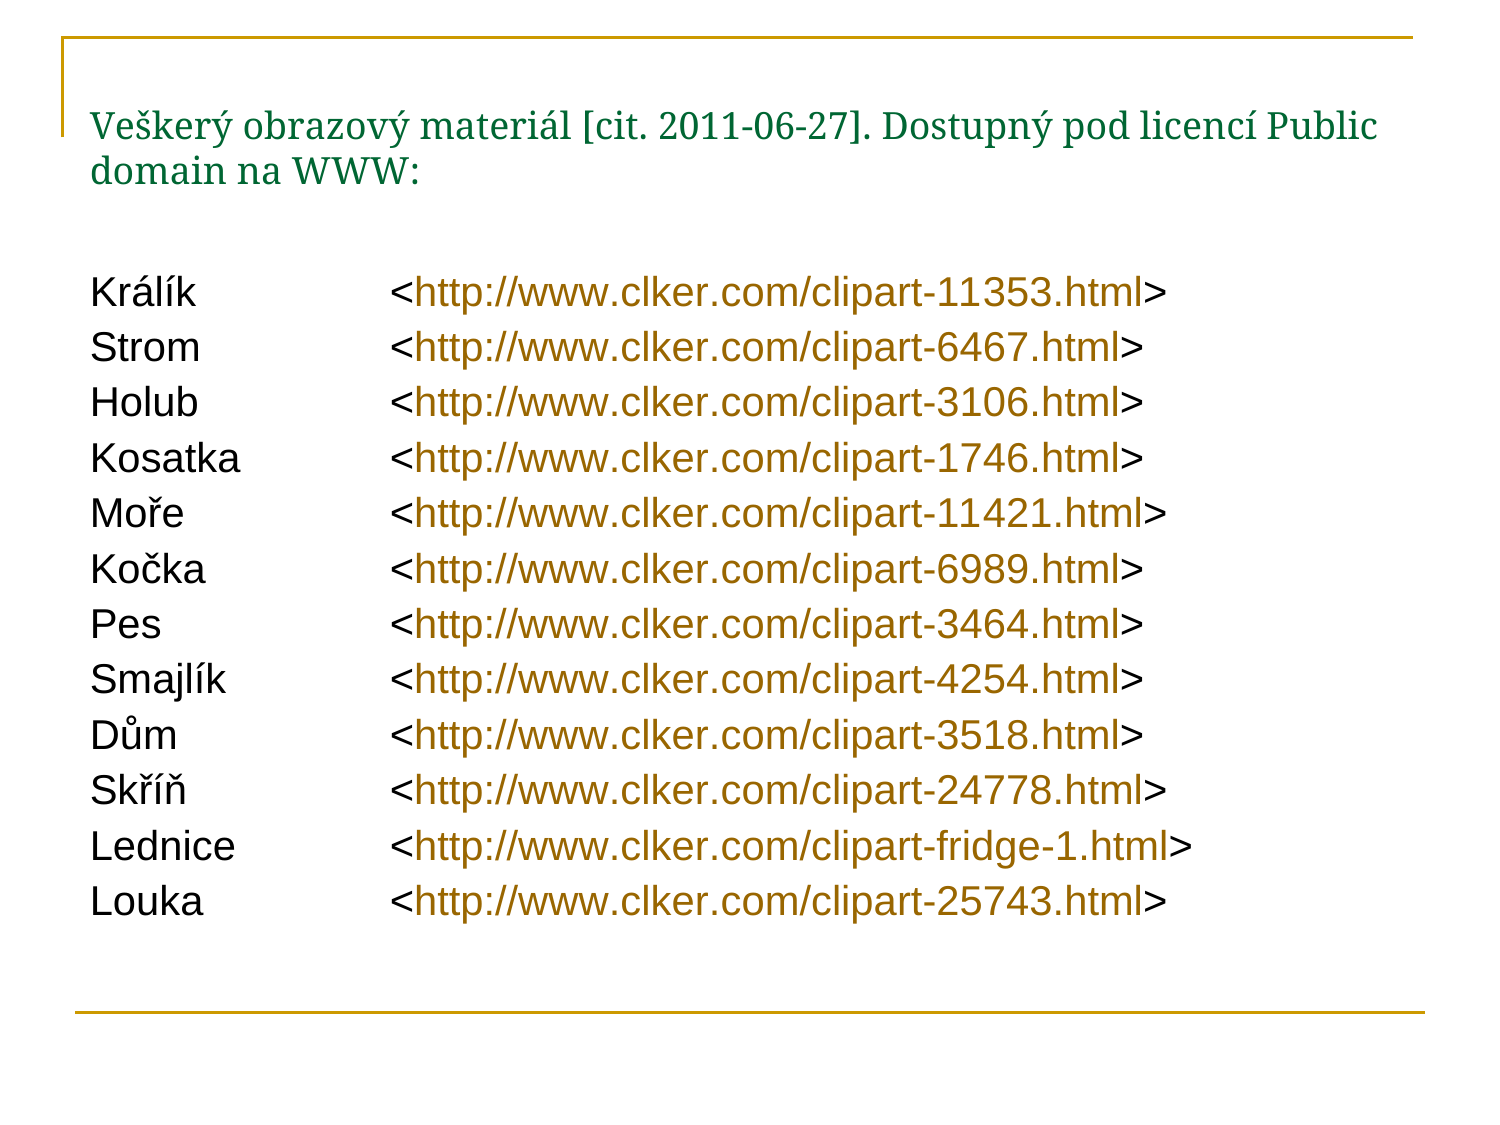

Veškerý obrazový materiál [cit. 2011-06-27]. Dostupný pod licencí Public domain na WWW:
# Králík		<http://www.clker.com/clipart-11353.html>
Strom		<http://www.clker.com/clipart-6467.html>
Holub		<http://www.clker.com/clipart-3106.html>
Kosatka	<http://www.clker.com/clipart-1746.html>
Moře		<http://www.clker.com/clipart-11421.html>
Kočka		<http://www.clker.com/clipart-6989.html>
Pes		<http://www.clker.com/clipart-3464.html>
Smajlík		<http://www.clker.com/clipart-4254.html>
Dům		<http://www.clker.com/clipart-3518.html>
Skříň		<http://www.clker.com/clipart-24778.html>
Lednice		<http://www.clker.com/clipart-fridge-1.html>
Louka		<http://www.clker.com/clipart-25743.html>